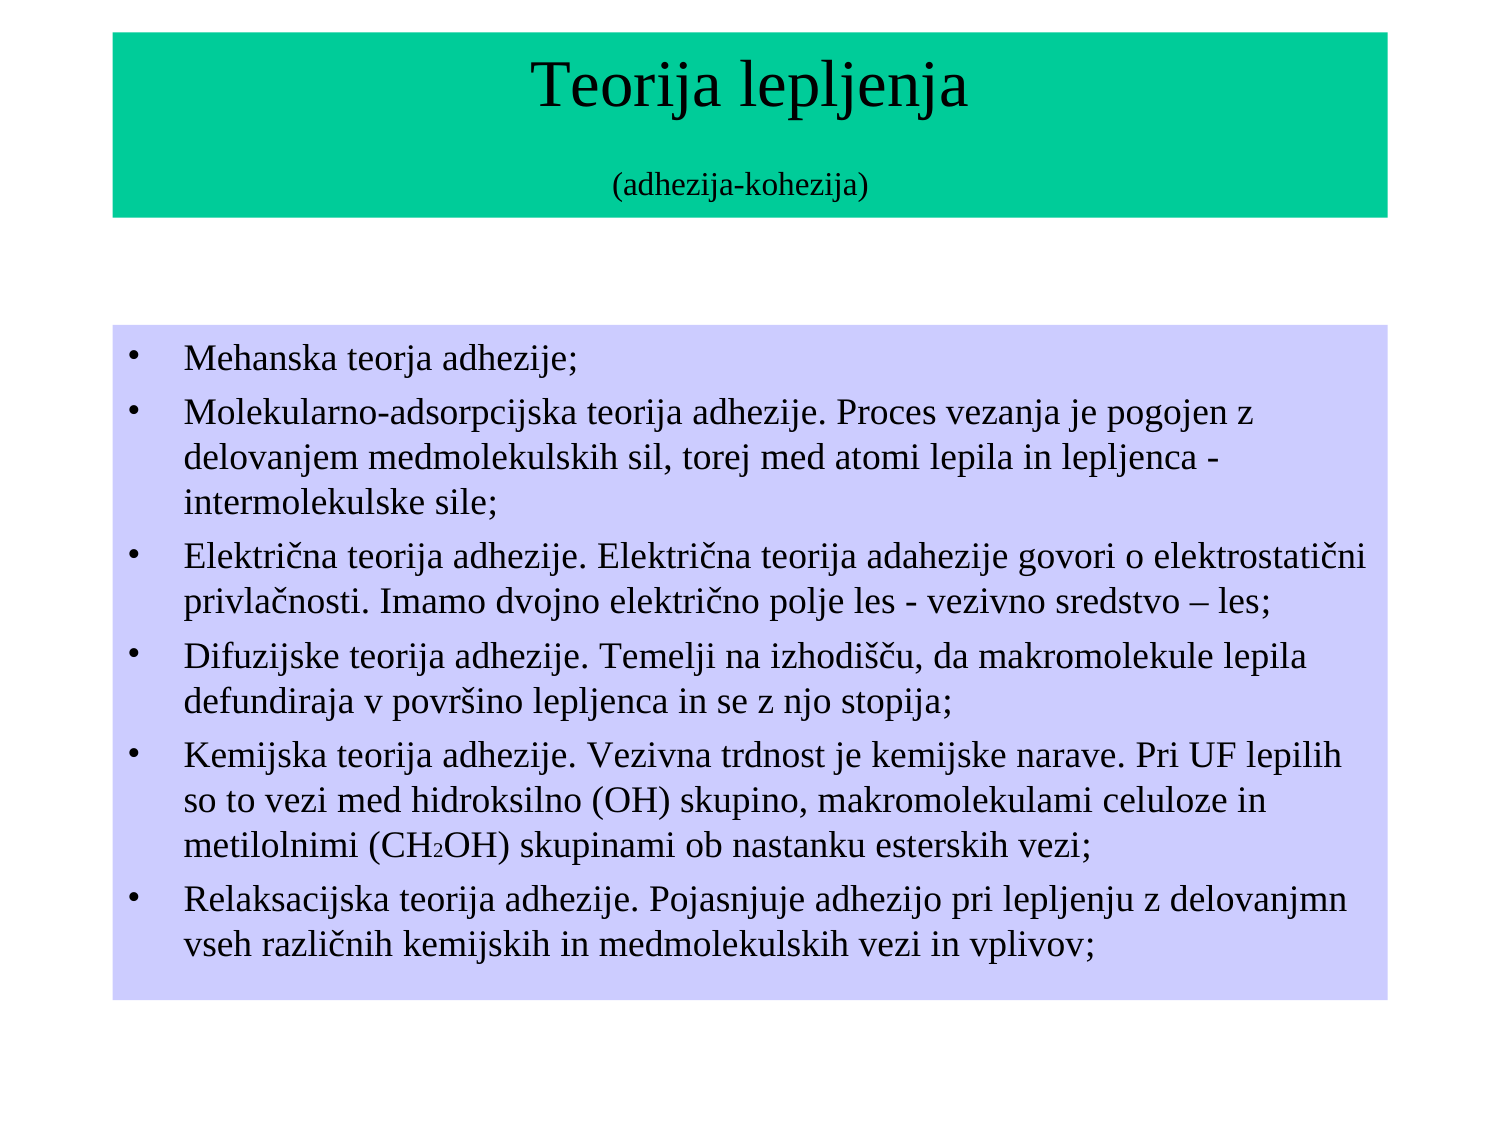

# Teorija lepljenja (adhezija-kohezija)
Mehanska teorja adhezije;
Molekularno-adsorpcijska teorija adhezije. Proces vezanja je pogojen z delovanjem medmolekulskih sil, torej med atomi lepila in lepljenca - intermolekulske sile;
Električna teorija adhezije. Električna teorija adahezije govori o elektrostatični privlačnosti. Imamo dvojno električno polje les - vezivno sredstvo – les;
Difuzijske teorija adhezije. Temelji na izhodišču, da makromolekule lepila defundiraja v površino lepljenca in se z njo stopija;
Kemijska teorija adhezije. Vezivna trdnost je kemijske narave. Pri UF lepilih so to vezi med hidroksilno (OH) skupino, makromolekulami celuloze in metilolnimi (CH2OH) skupinami ob nastanku esterskih vezi;
Relaksacijska teorija adhezije. Pojasnjuje adhezijo pri lepljenju z delovanjmn vseh različnih kemijskih in medmolekulskih vezi in vplivov;